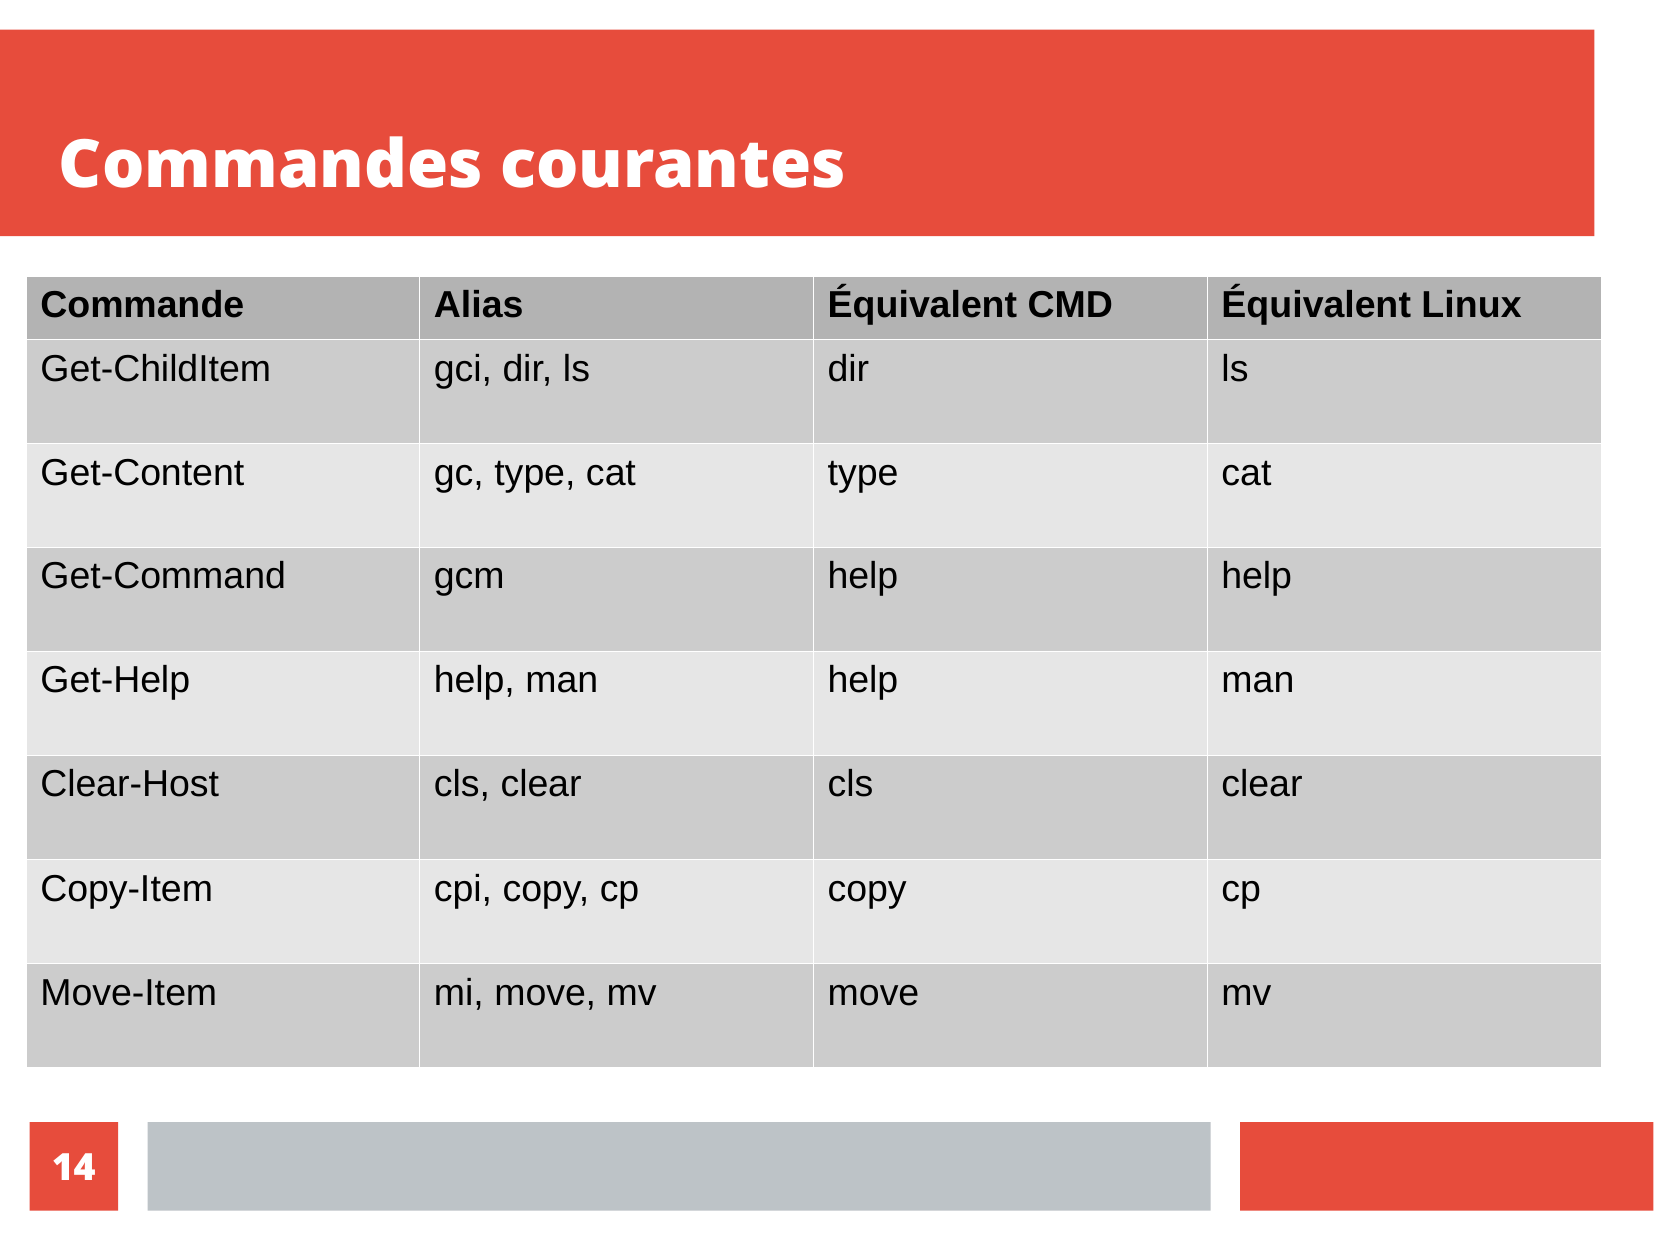

# Commandes courantes
| Commande | Alias | Équivalent CMD | Équivalent Linux |
| --- | --- | --- | --- |
| Get-ChildItem | gci, dir, ls | dir | ls |
| Get-Content | gc, type, cat | type | cat |
| Get-Command | gcm | help | help |
| Get-Help | help, man | help | man |
| Clear-Host | cls, clear | cls | clear |
| Copy-Item | cpi, copy, cp | copy | cp |
| Move-Item | mi, move, mv | move | mv |
14